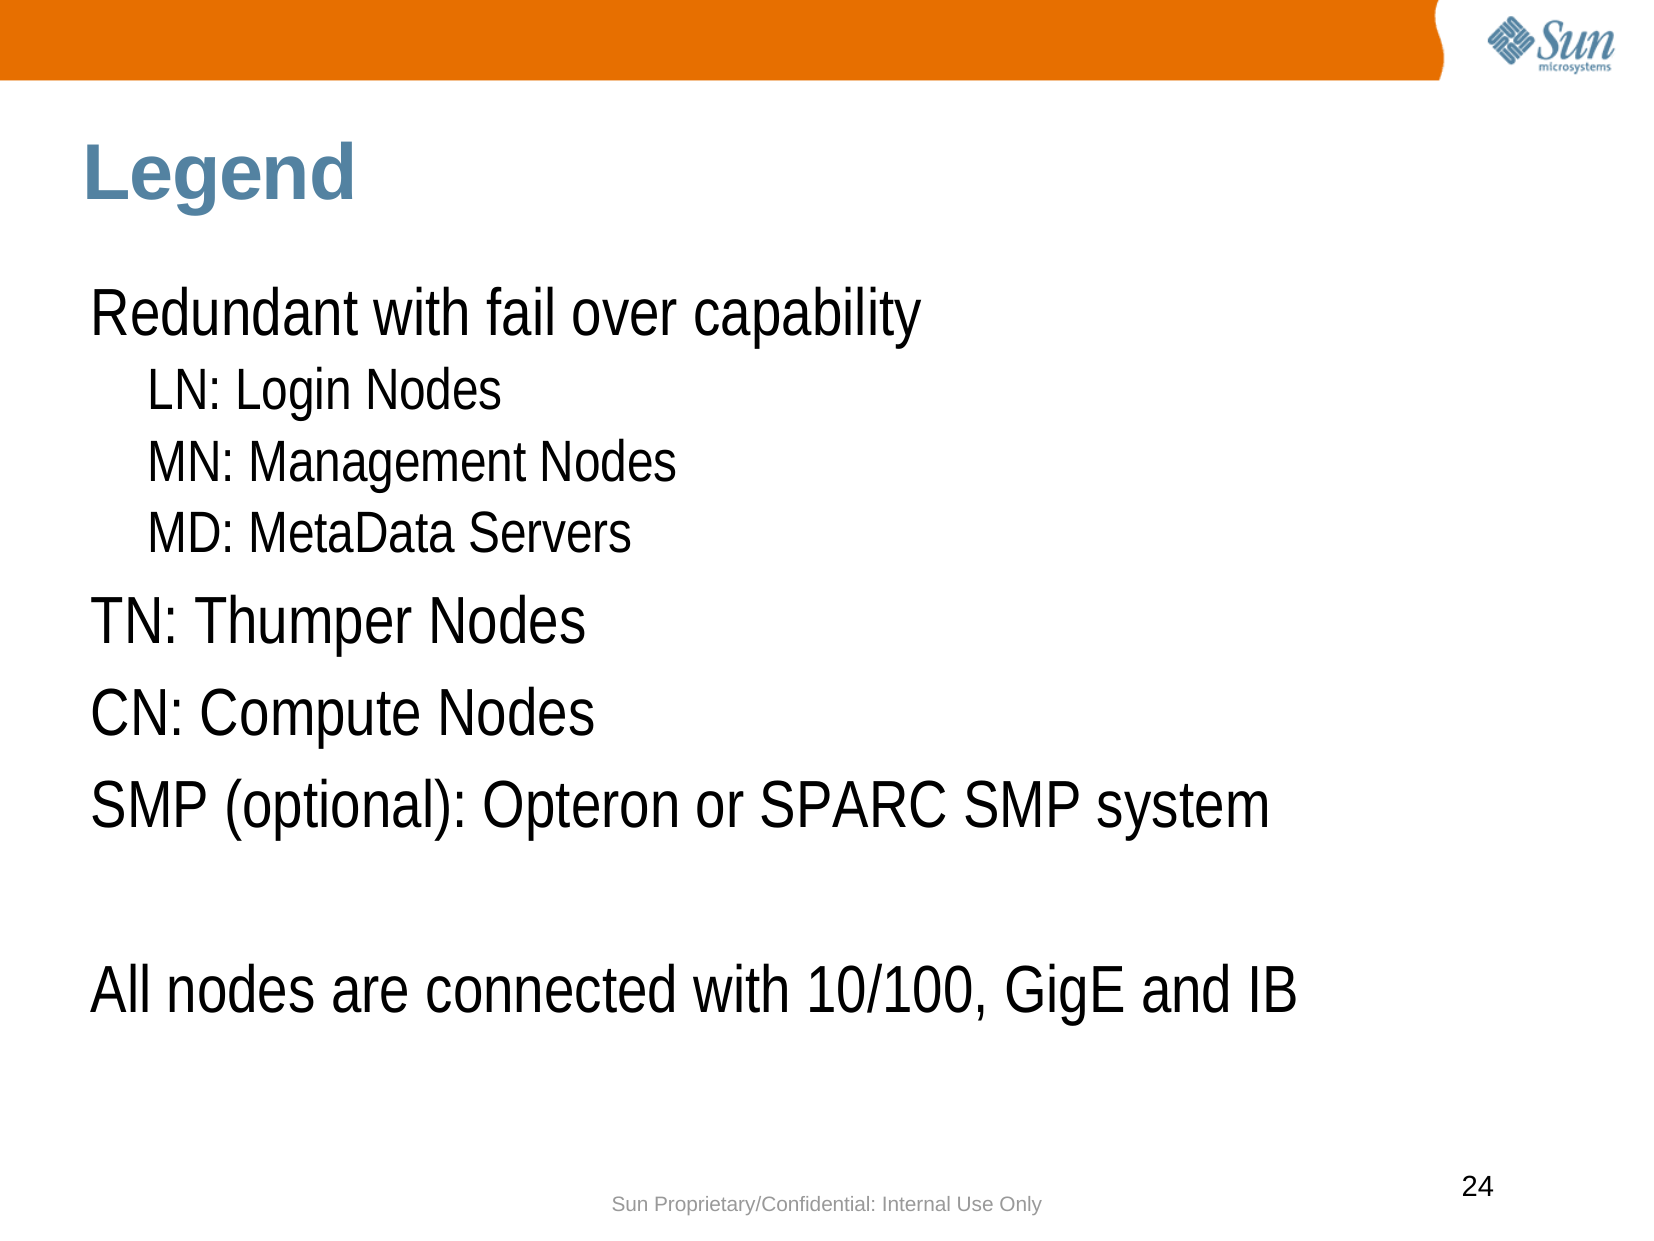

# Legend
Redundant with fail over capability
LN: Login Nodes
MN: Management Nodes
MD: MetaData Servers
TN: Thumper Nodes
CN: Compute Nodes
SMP (optional): Opteron or SPARC SMP system
All nodes are connected with 10/100, GigE and IB